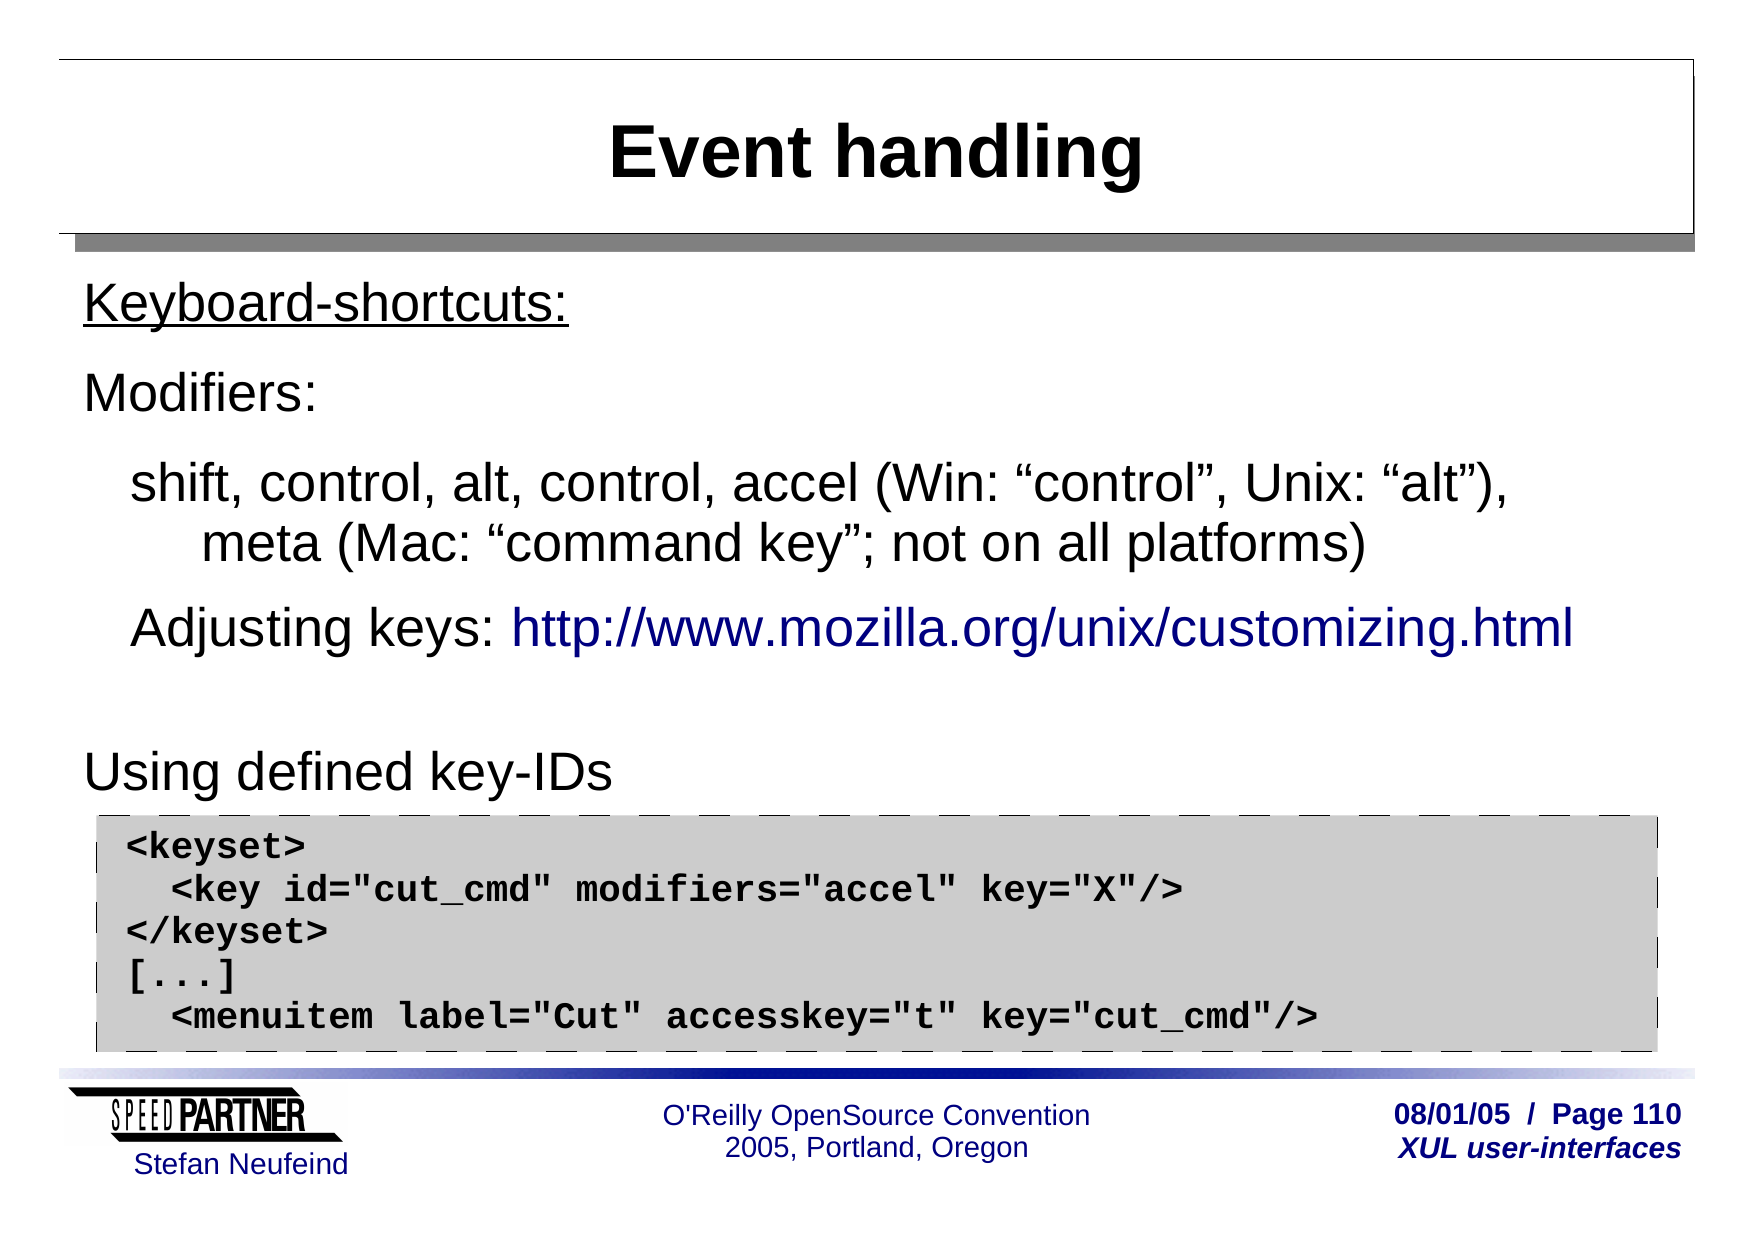

# Event handling
Keyboard-shortcuts:
Modifiers:
shift, control, alt, control, accel (Win: “control”, Unix: “alt”),
meta (Mac: “command key”; not on all platforms)
Adjusting keys: http://www.mozilla.org/unix/customizing.html
Using defined key-IDs
<keyset>
 <key id="cut_cmd" modifiers="accel" key="X"/>
</keyset>
[...]
 <menuitem label="Cut" accesskey="t" key="cut_cmd"/>